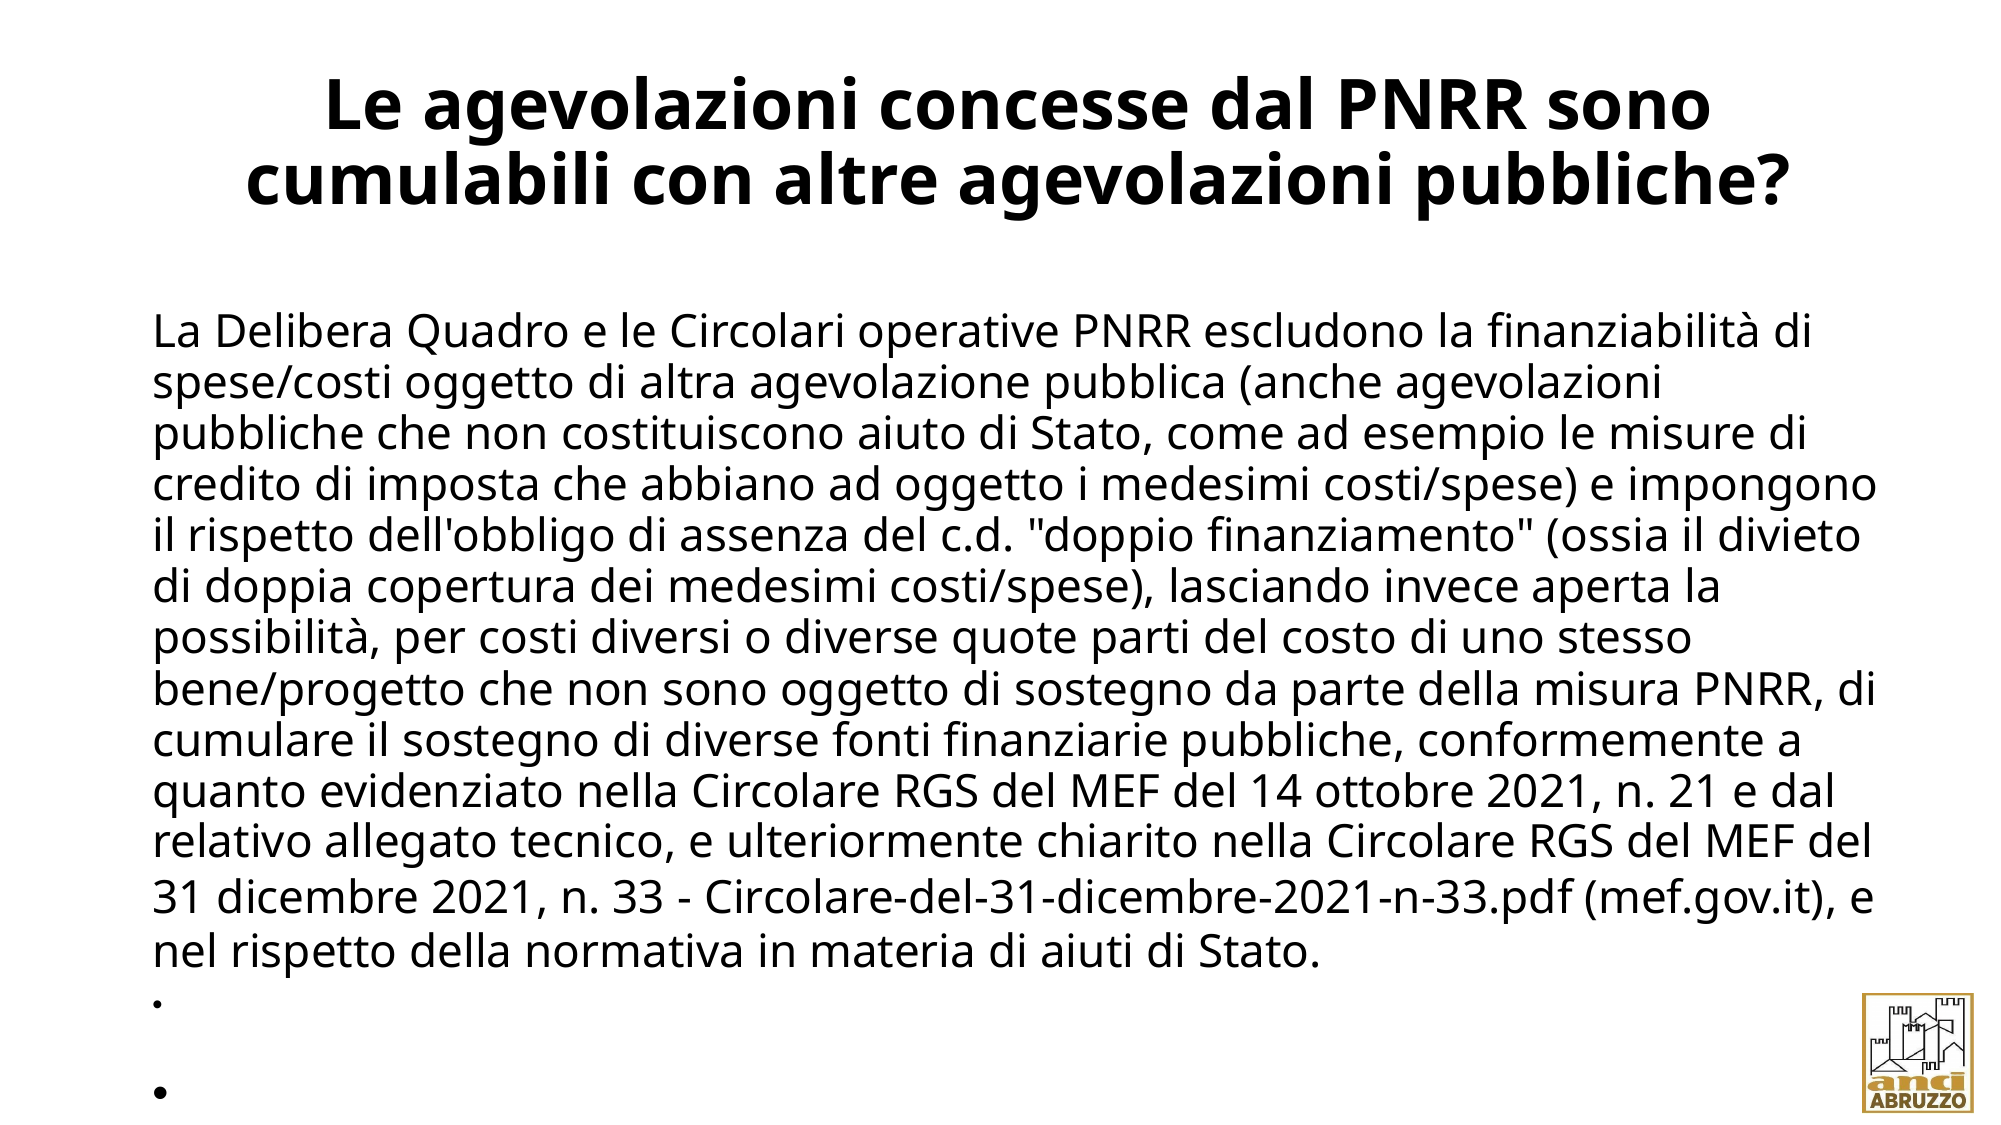

# Le agevolazioni concesse dal PNRR sono cumulabili con altre agevolazioni pubbliche?
La Delibera Quadro e le Circolari operative PNRR escludono la finanziabilità di spese/costi oggetto di altra agevolazione pubblica (anche agevolazioni pubbliche che non costituiscono aiuto di Stato, come ad esempio le misure di credito di imposta che abbiano ad oggetto i medesimi costi/spese) e impongono il rispetto dell'obbligo di assenza del c.d. "doppio finanziamento" (ossia il divieto di doppia copertura dei medesimi costi/spese), lasciando invece aperta la possibilità, per costi diversi o diverse quote parti del costo di uno stesso bene/progetto che non sono oggetto di sostegno da parte della misura PNRR, di cumulare il sostegno di diverse fonti finanziarie pubbliche, conformemente a quanto evidenziato nella Circolare RGS del MEF del 14 ottobre 2021, n. 21 e dal relativo allegato tecnico, e ulteriormente chiarito nella Circolare RGS del MEF del 31 dicembre 2021, n. 33 - Circolare-del-31-dicembre-2021-n-33.pdf (mef.gov.it), e nel rispetto della normativa in materia di aiuti di Stato.